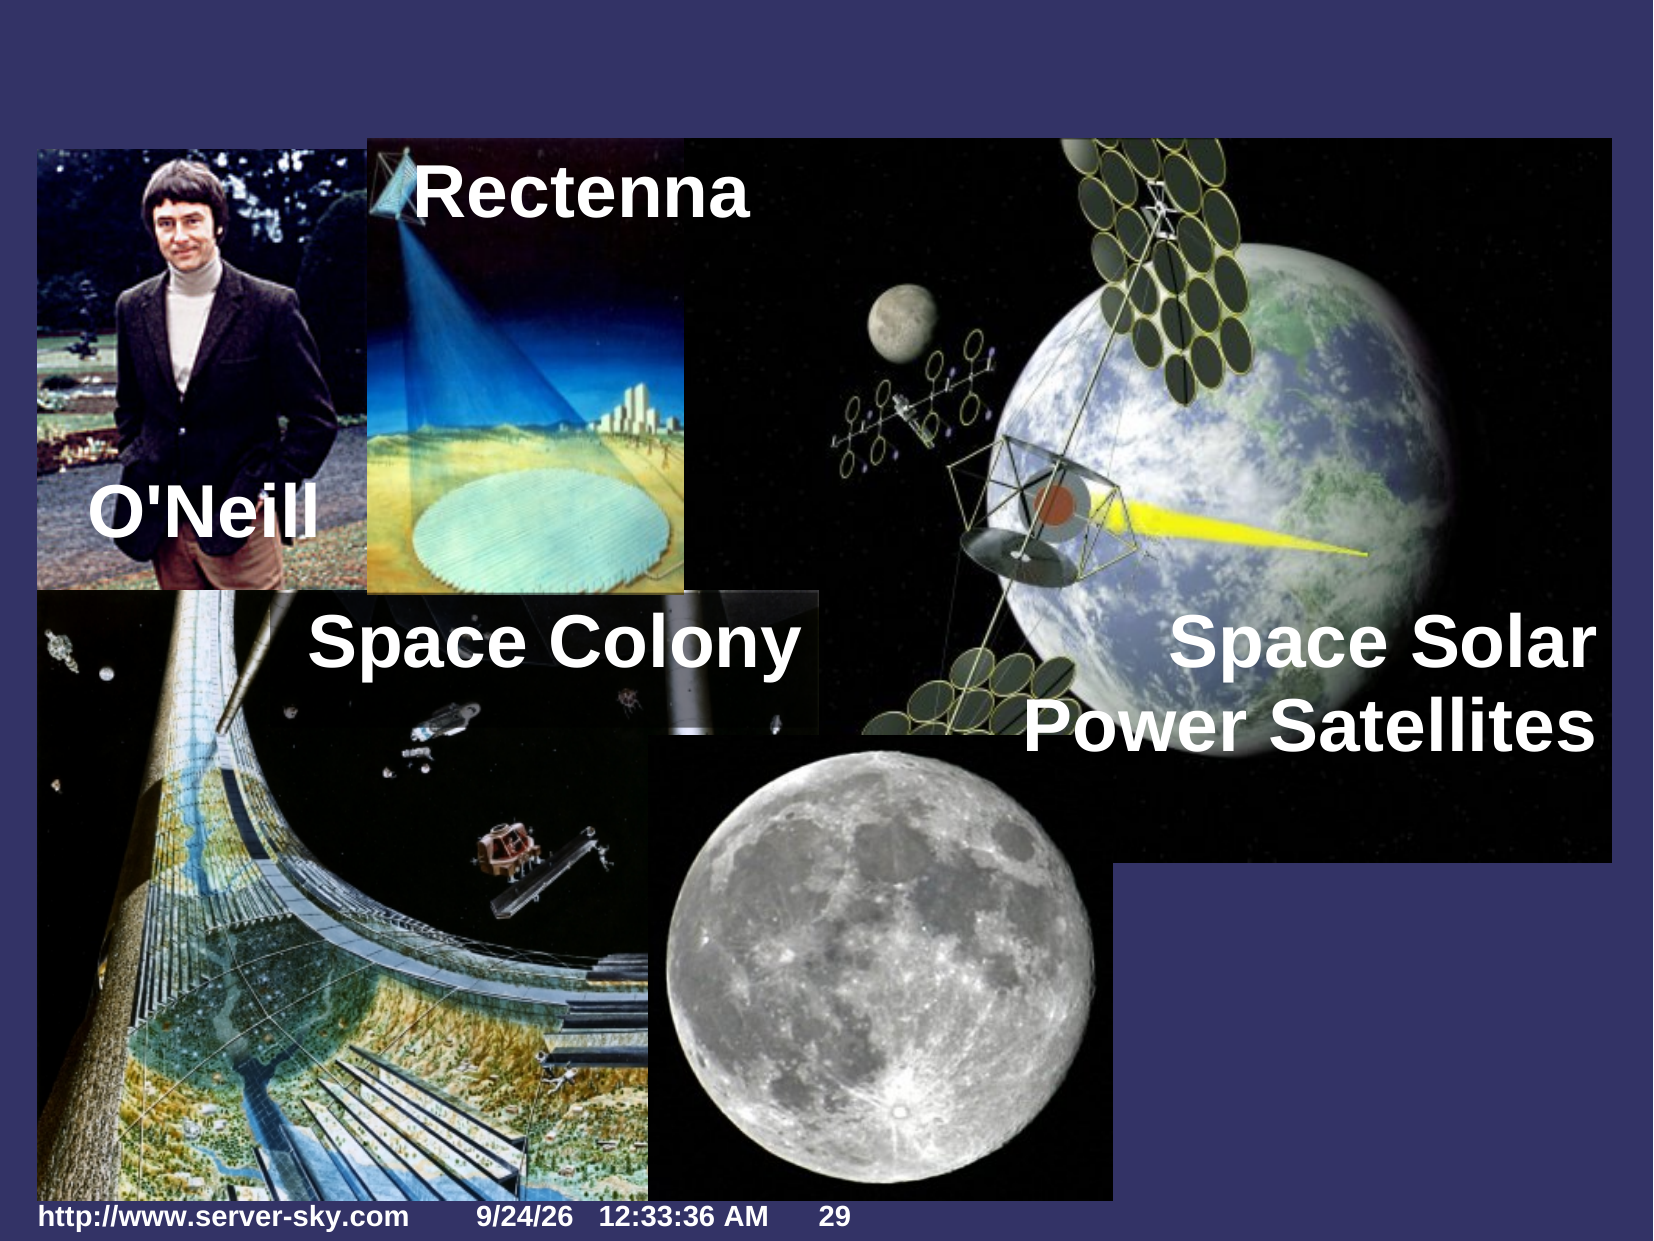

Rectenna
O'Neill
Space Colony
Space Solar
Power Satellites